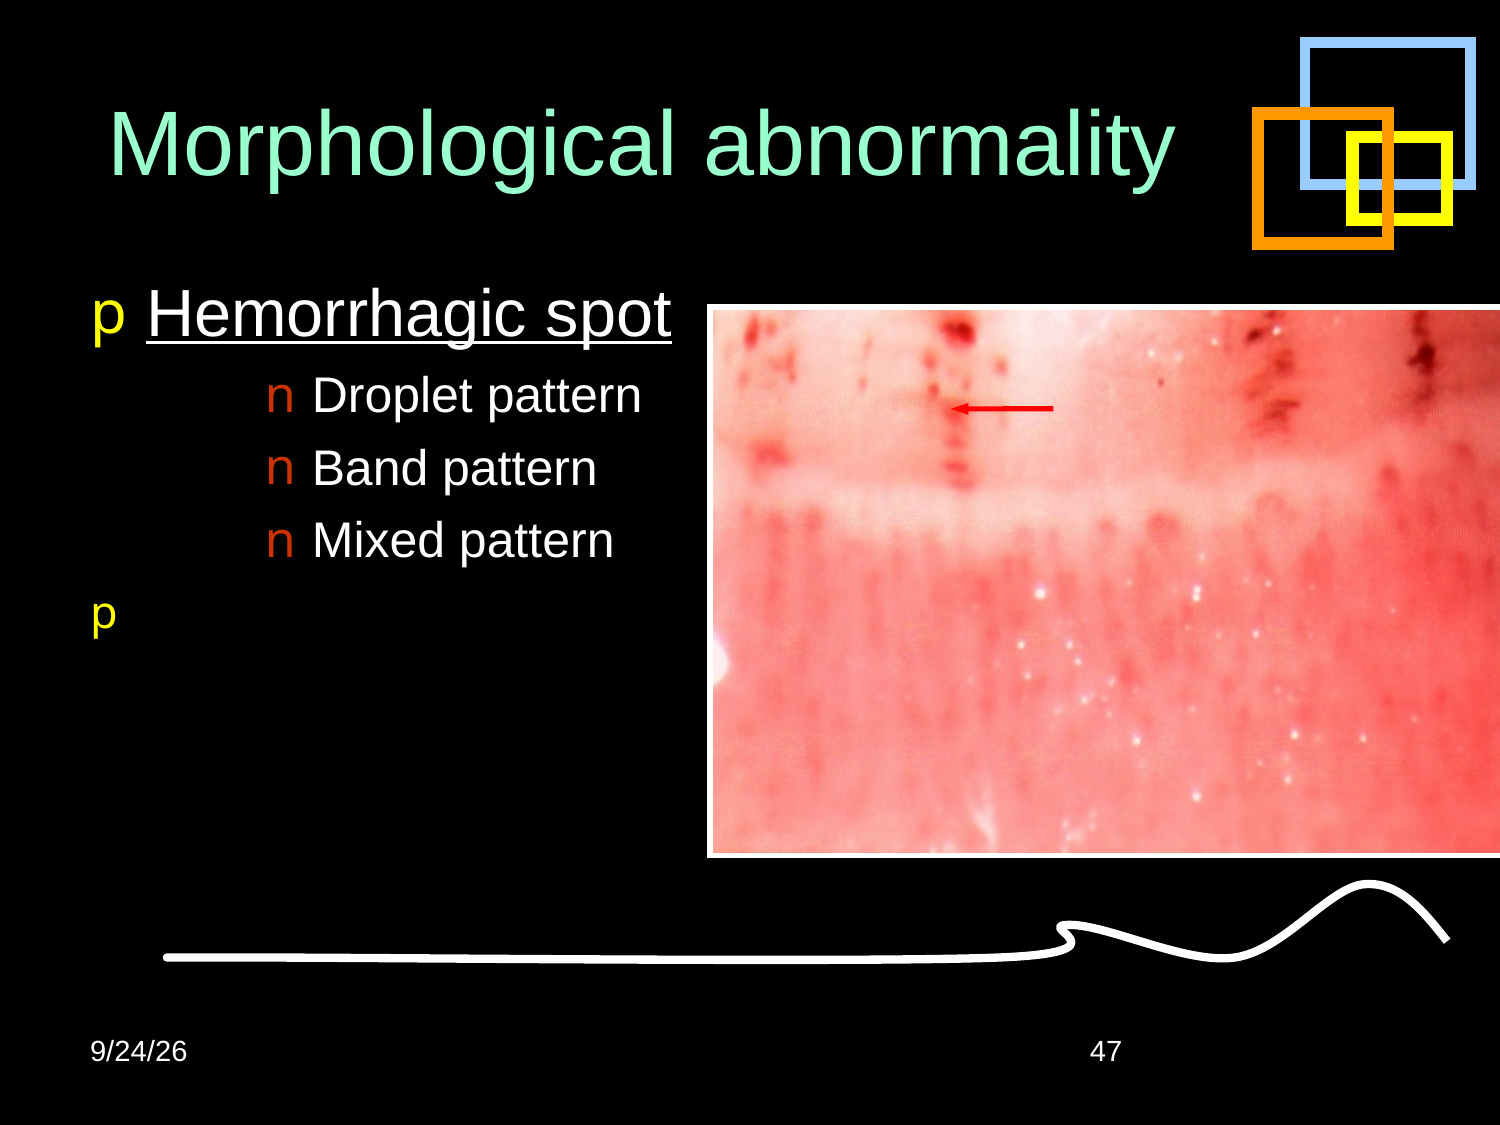

# Morphological abnormality
Hemorrhagic spot
Droplet pattern
Band pattern
Mixed pattern